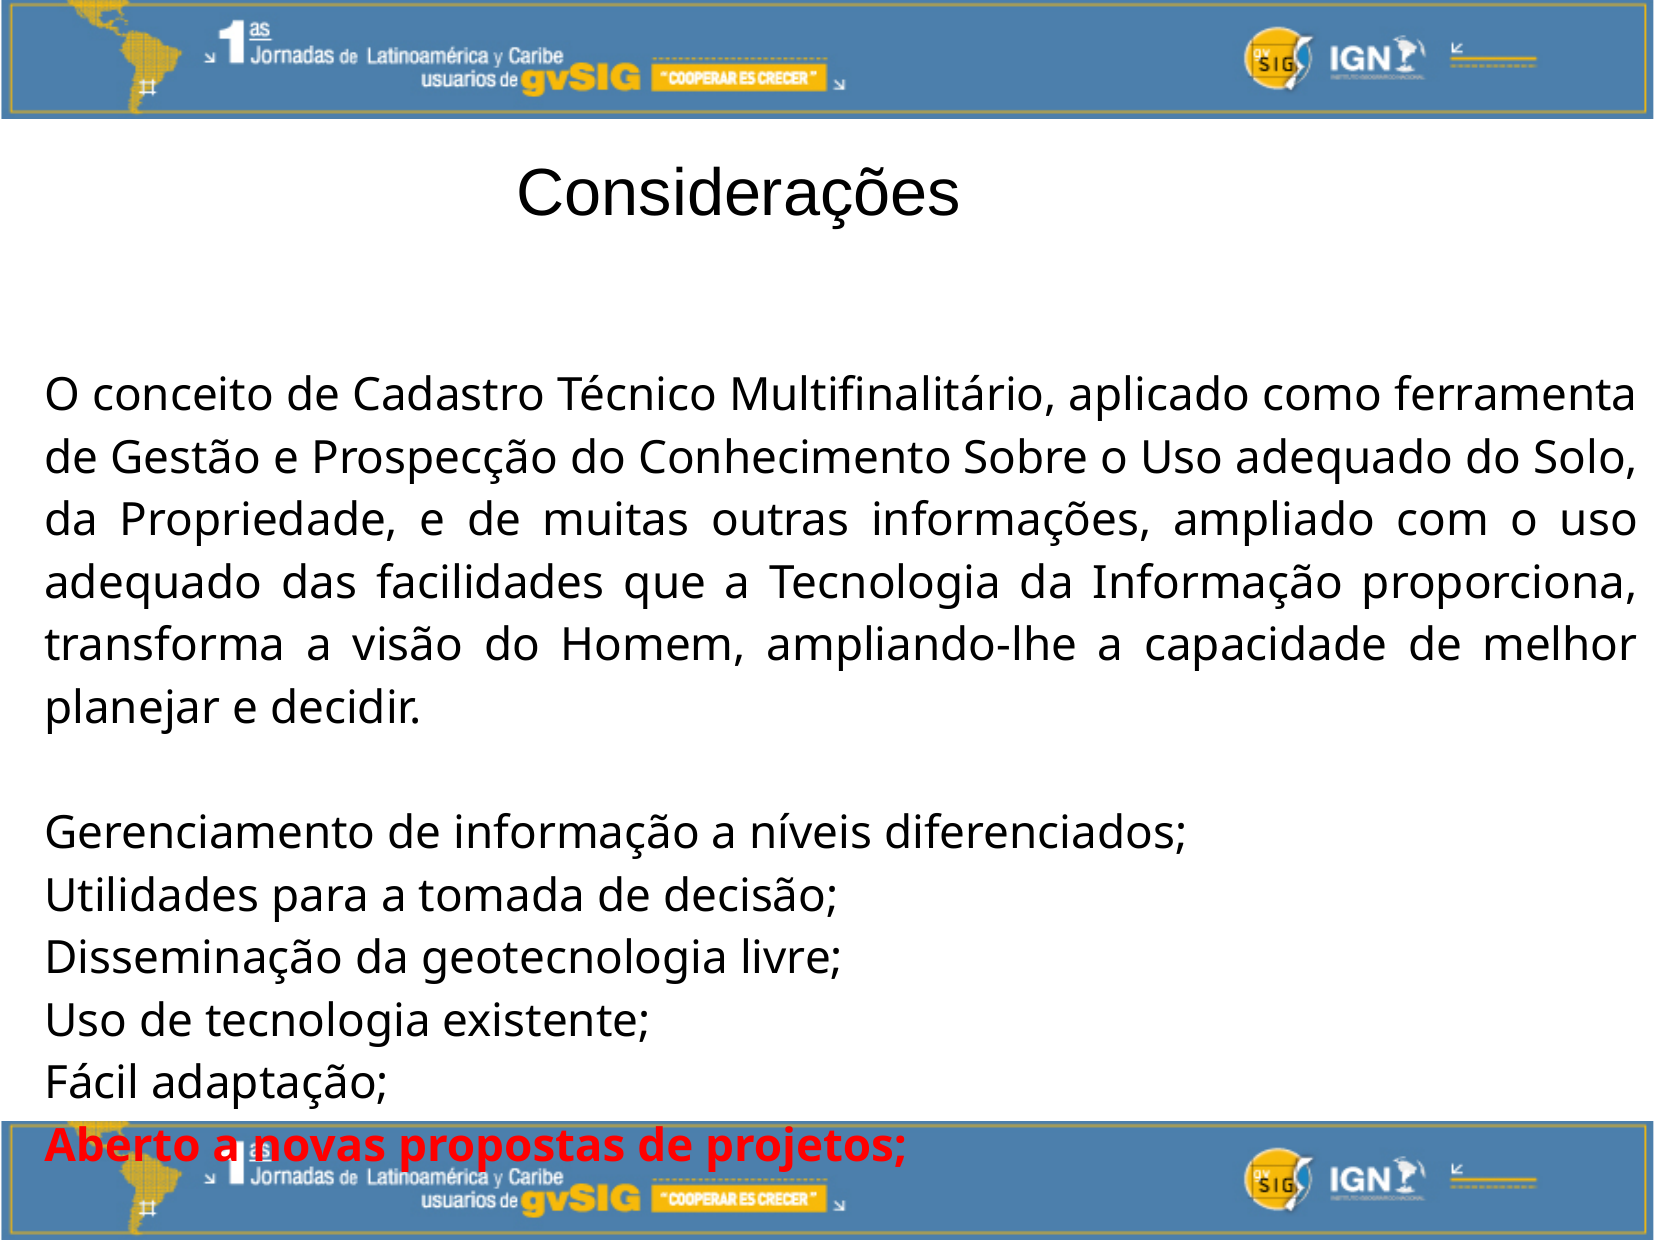

Considerações
O conceito de Cadastro Técnico Multifinalitário, aplicado como ferramenta de Gestão e Prospecção do Conhecimento Sobre o Uso adequado do Solo, da Propriedade, e de muitas outras informações, ampliado com o uso adequado das facilidades que a Tecnologia da Informação proporciona, transforma a visão do Homem, ampliando-lhe a capacidade de melhor planejar e decidir.
Gerenciamento de informação a níveis diferenciados;
Utilidades para a tomada de decisão;
Disseminação da geotecnologia livre;
Uso de tecnologia existente;
Fácil adaptação;
Aberto a novas propostas de projetos;